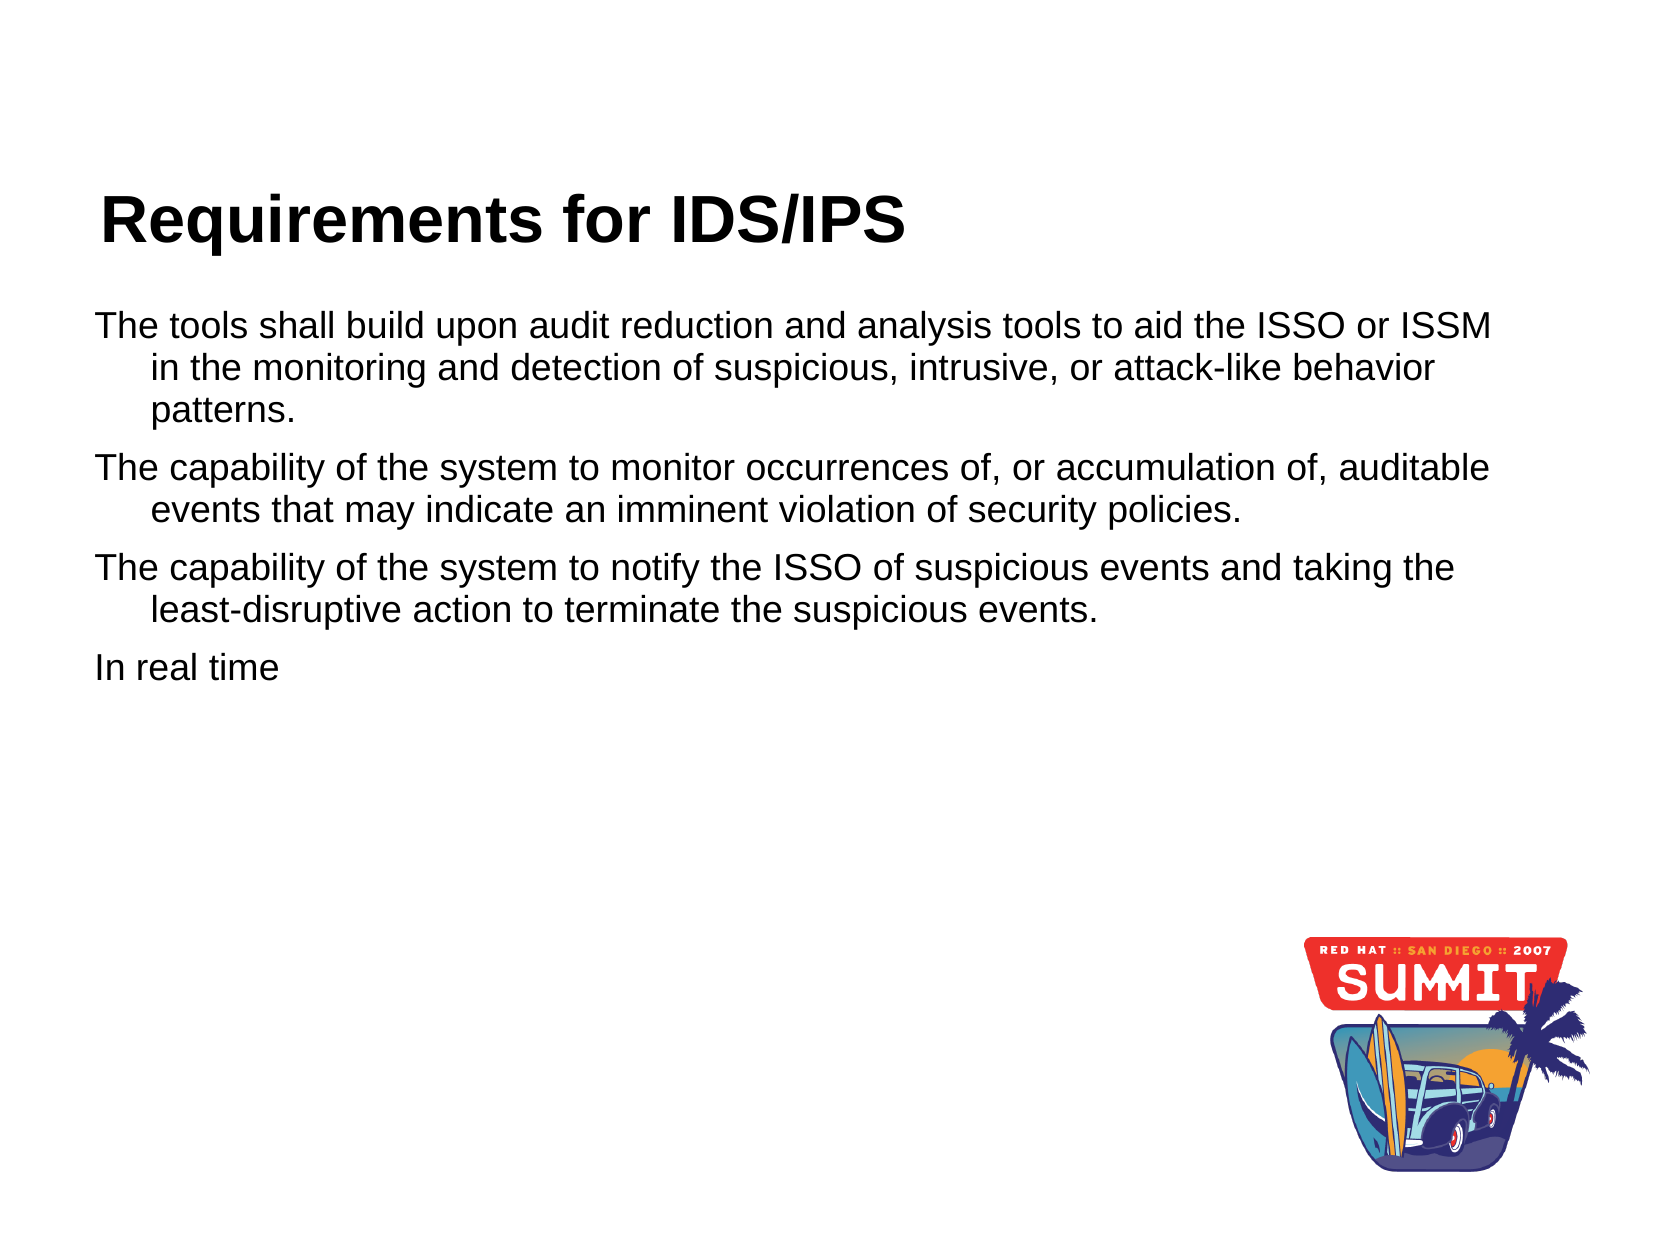

# Requirements for IDS/IPS
The tools shall build upon audit reduction and analysis tools to aid the ISSO or ISSM in the monitoring and detection of suspicious, intrusive, or attack-like behavior patterns.
The capability of the system to monitor occurrences of, or accumulation of, auditable events that may indicate an imminent violation of security policies.
The capability of the system to notify the ISSO of suspicious events and taking the least-disruptive action to terminate the suspicious events.
In real time